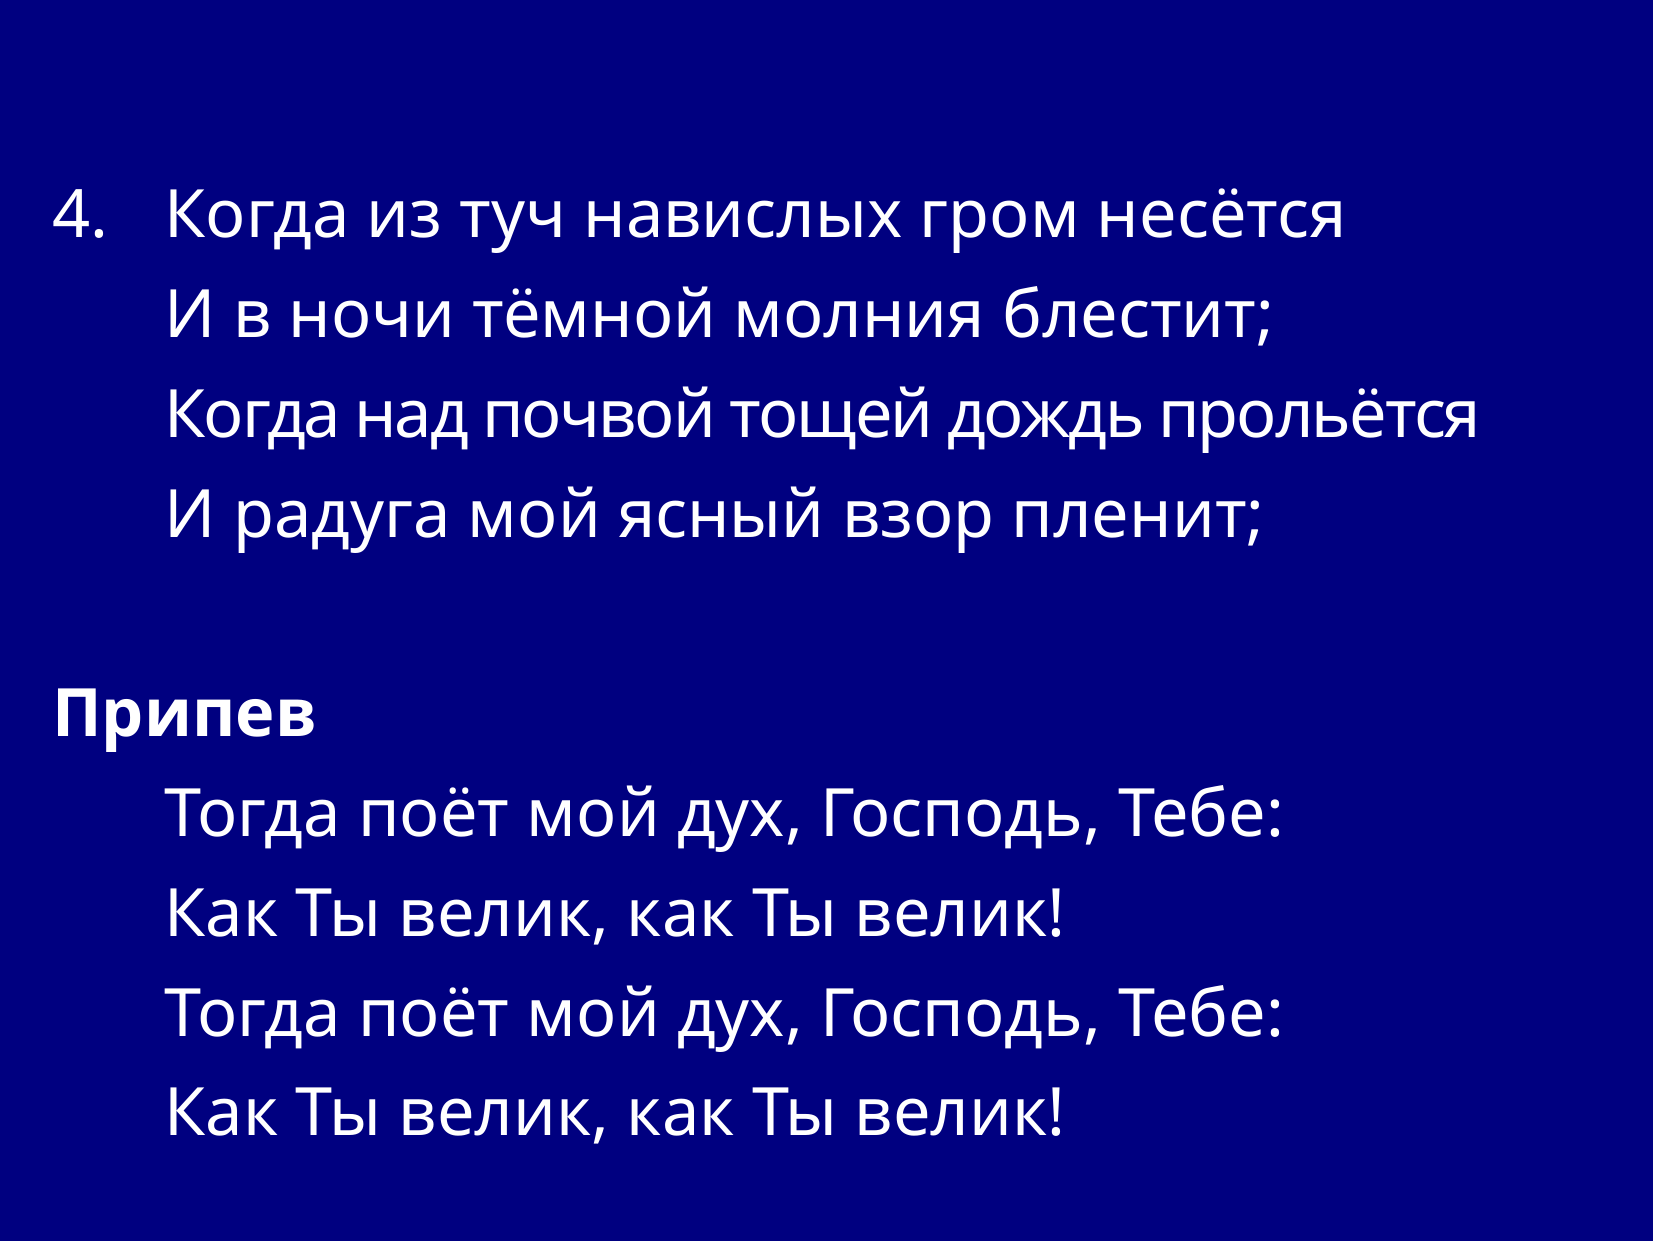

4.	Когда из туч навислых гром несётся
	И в ночи тёмной молния блестит;
	Когда над почвой тощей дождь прольётся
	И радуга мой ясный взор пленит;
Припев
	Тогда поёт мой дух, Господь, Тебе:
	Как Ты велик, как Ты велик!
	Тогда поёт мой дух, Господь, Тебе:
	Как Ты велик, как Ты велик!